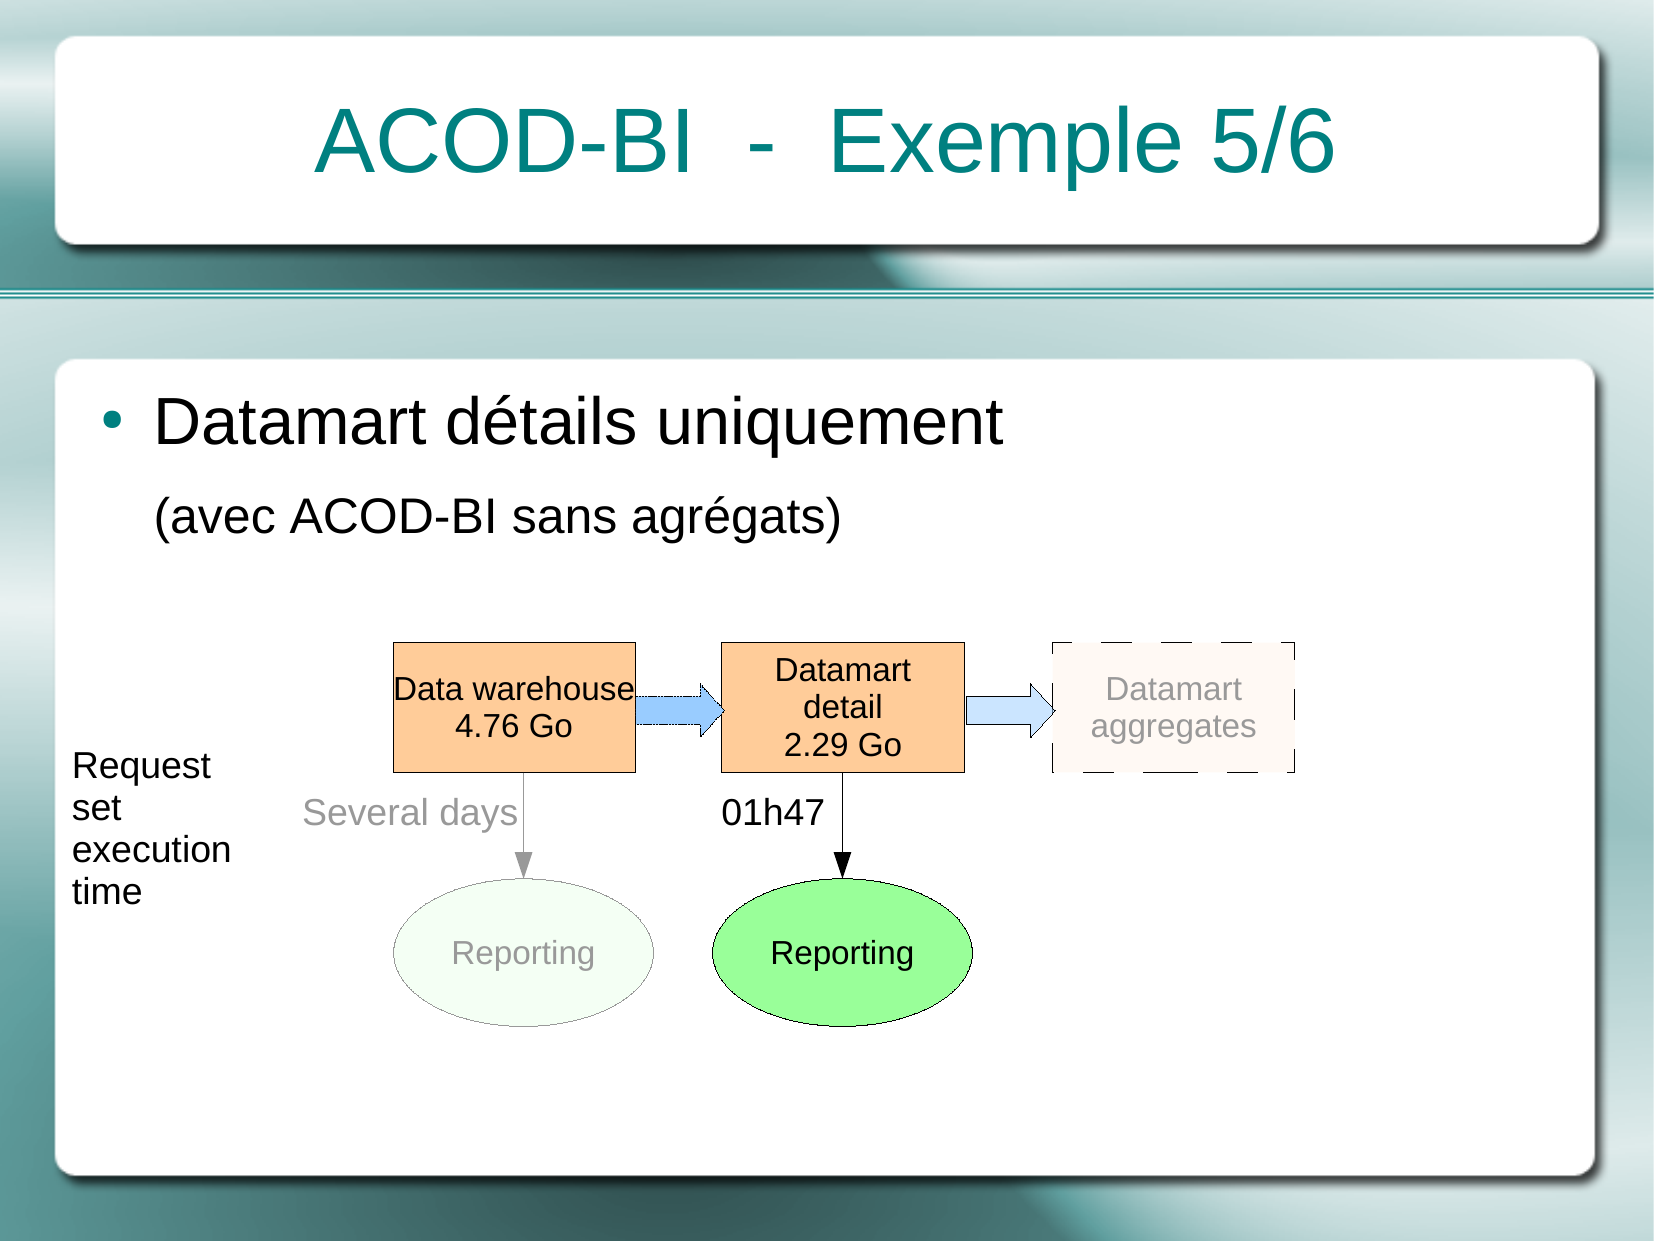

# ACOD-BI - Exemple 5/6
Datamart détails uniquement
(avec ACOD-BI sans agrégats)
Data warehouse
4.76 Go
Datamart
detail
2.29 Go
Datamart
aggregates
Request
set
execution
time
01h47
Several days
Reporting
Reporting